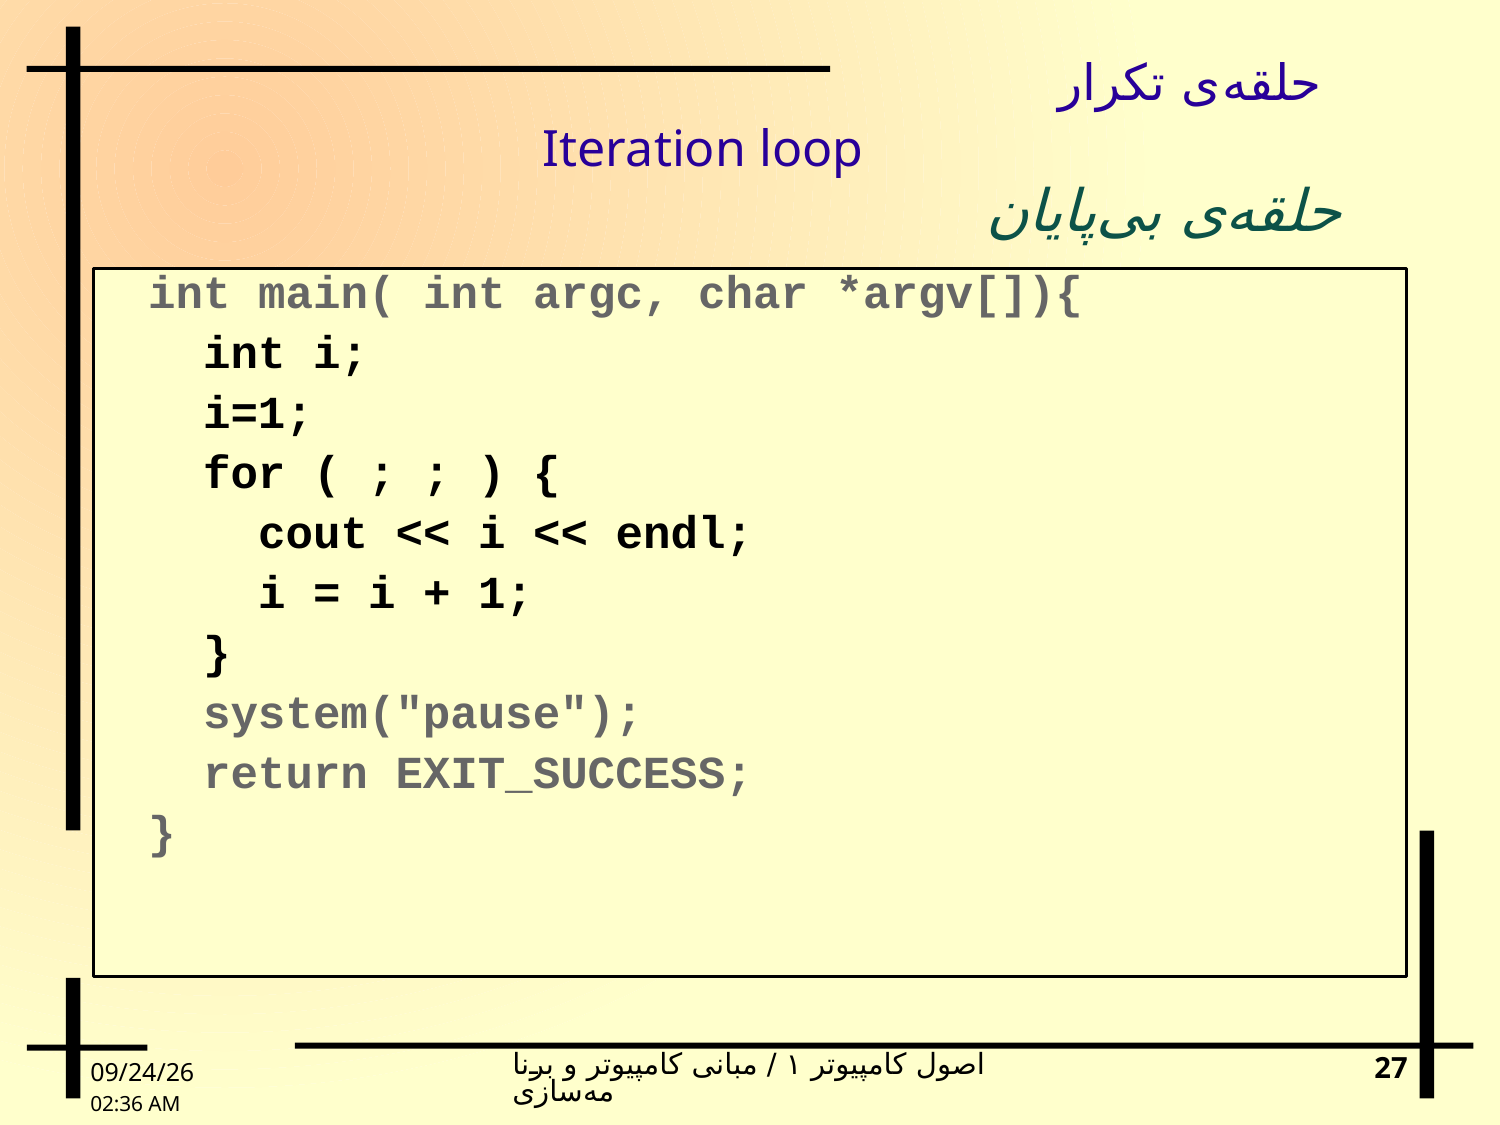

حلقه‌ی تکرار Iteration loop
حلقه‌ی بی‌پایان
# int main( int argc, char *argv[]){
 int i;
 i=1;
 for ( ; ; ) {
 cout << i << endl;
 i = i + 1;
 }
 system("pause");
 return EXIT_SUCCESS;
}
اصول کامپیوتر ۱ / مبانی کامپیوتر و برنامه‌سازی
27